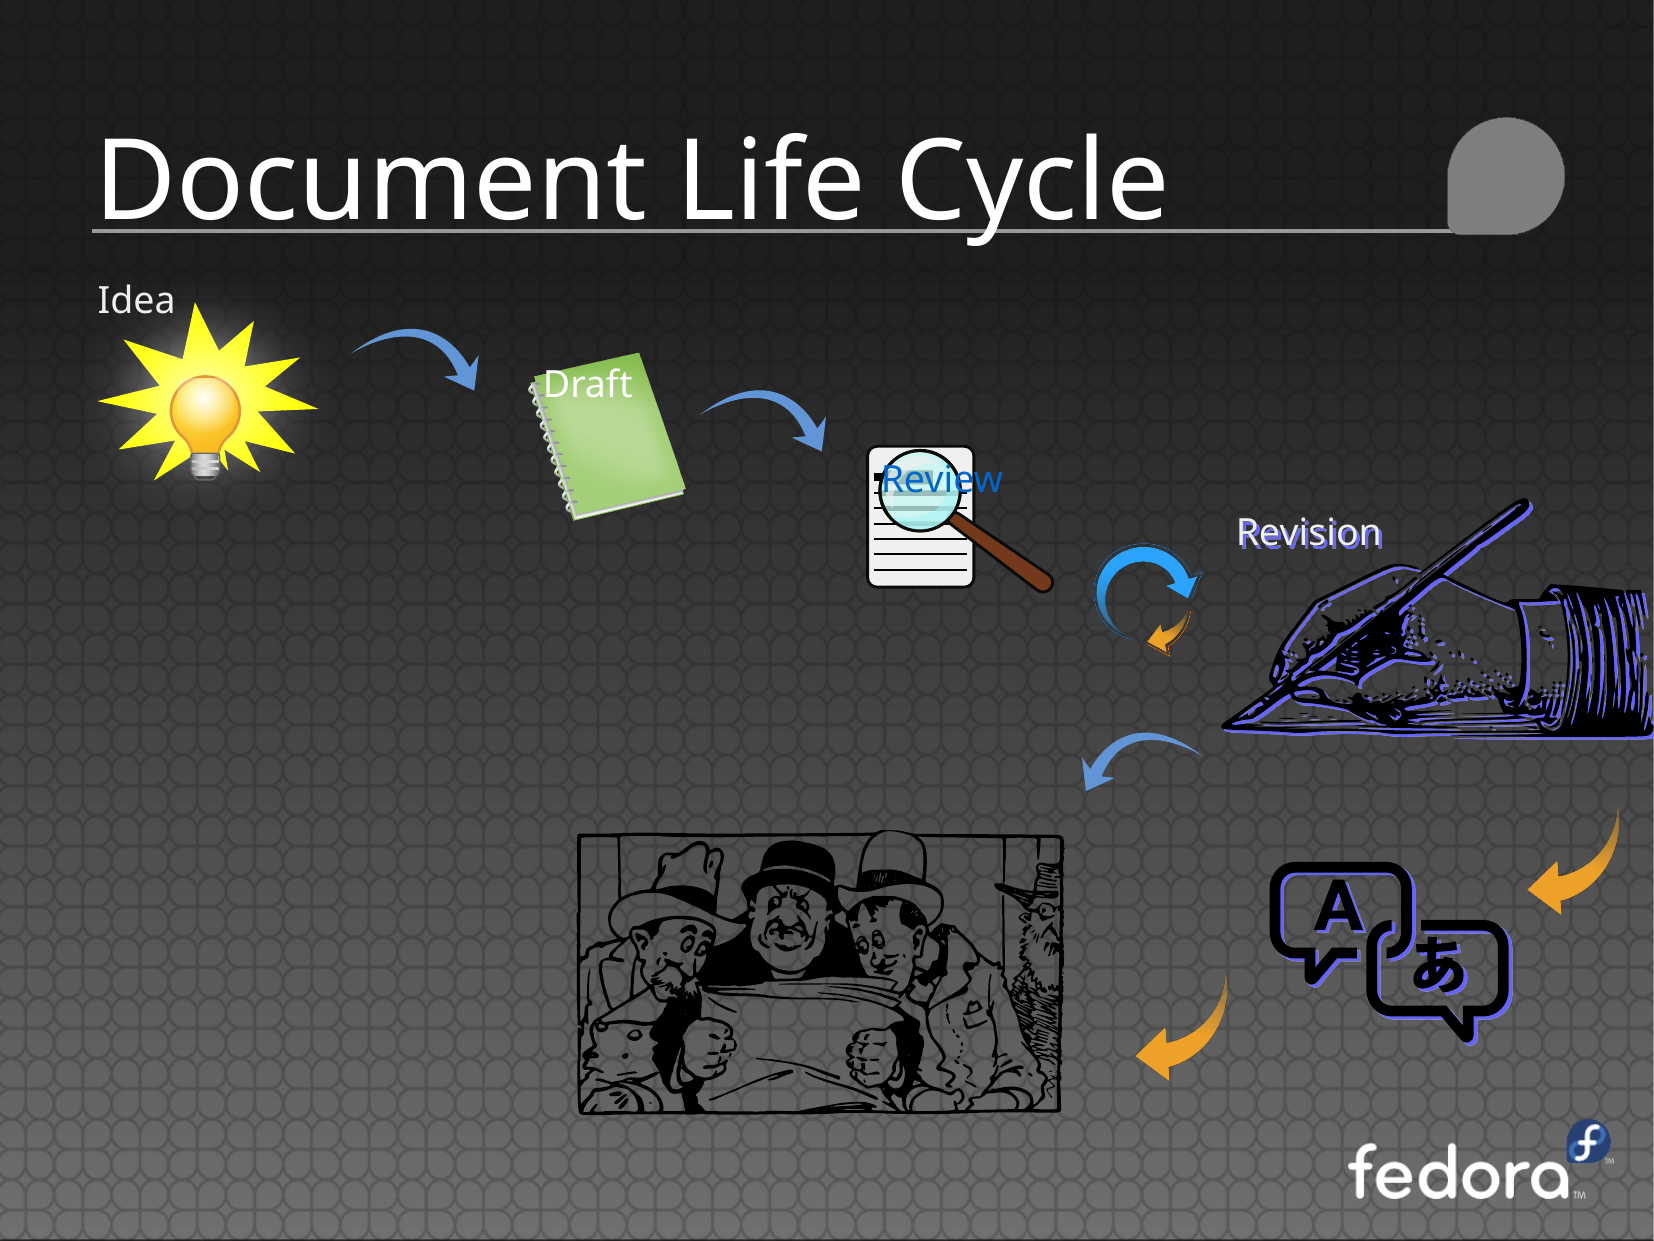

# Document Life Cycle
Idea
Draft
Review
Revision